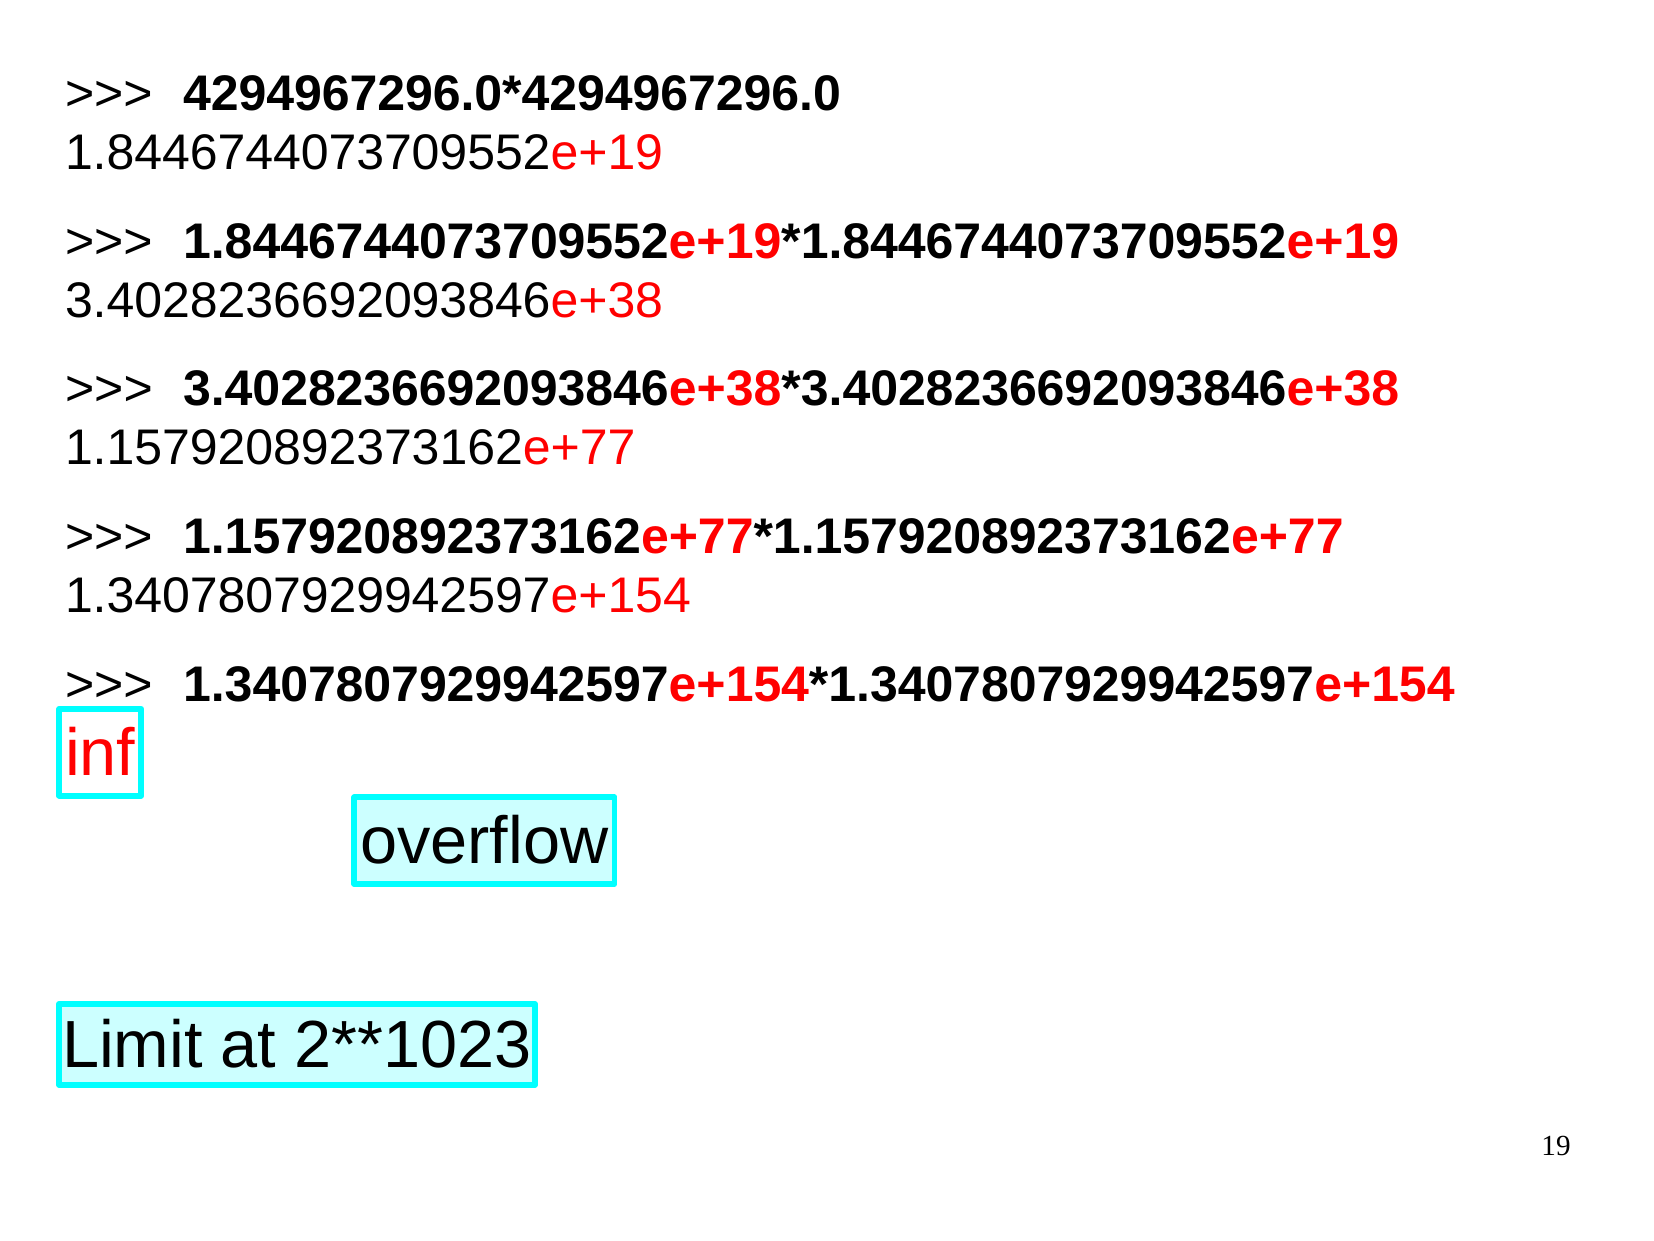

>>>
4294967296.0*4294967296.0
1.8446744073709552e+19
>>>
1.8446744073709552e+19*1.8446744073709552e+19
3.4028236692093846e+38
>>>
3.4028236692093846e+38*3.4028236692093846e+38
1.157920892373162e+77
>>>
1.157920892373162e+77*1.157920892373162e+77
1.3407807929942597e+154
>>>
1.3407807929942597e+154*1.3407807929942597e+154
inf
overflow
Limit at 2**1023
19